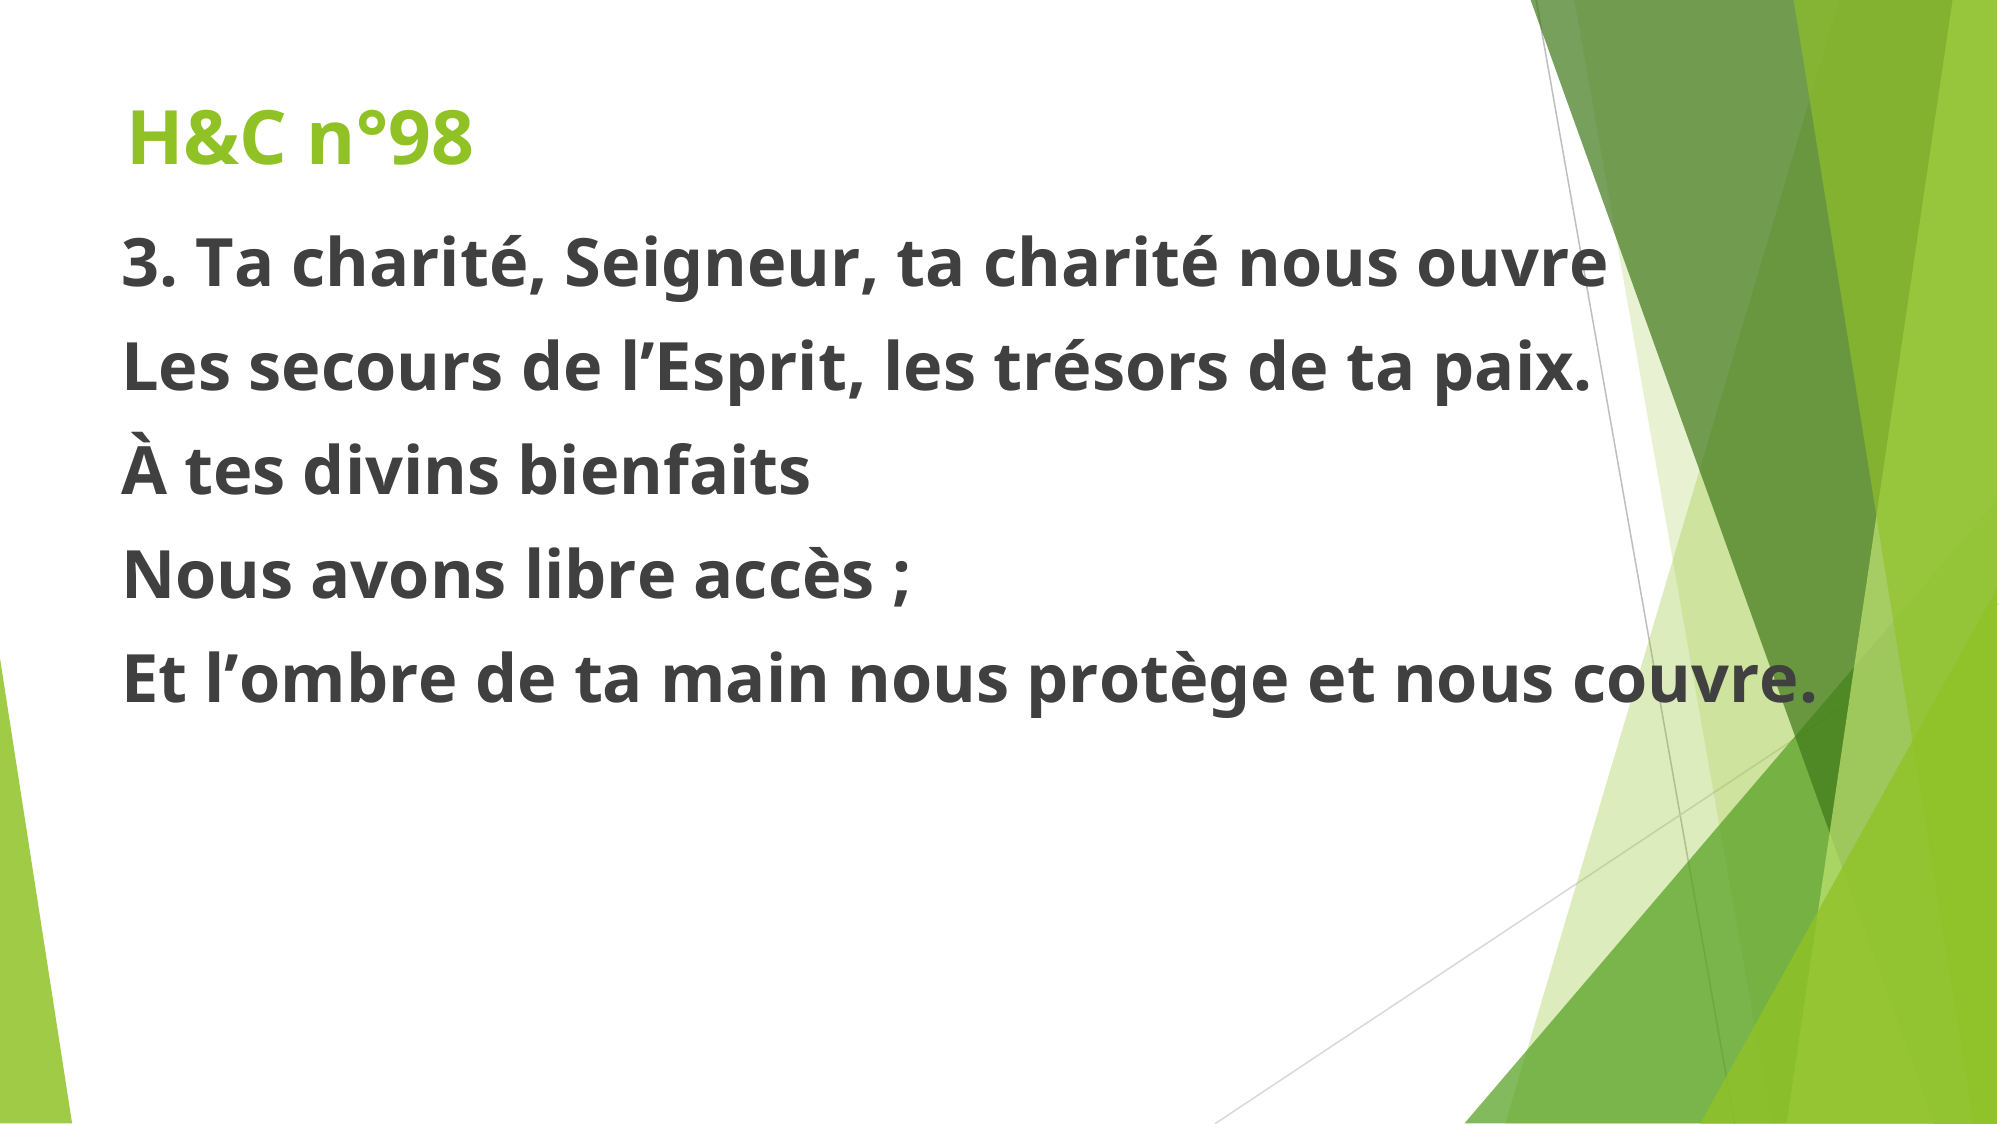

H&C n°98
3. Ta charité, Seigneur, ta charité nous ouvre
Les secours de l’Esprit, les trésors de ta paix.
À tes divins bienfaits
Nous avons libre accès ;
Et l’ombre de ta main nous protège et nous couvre.